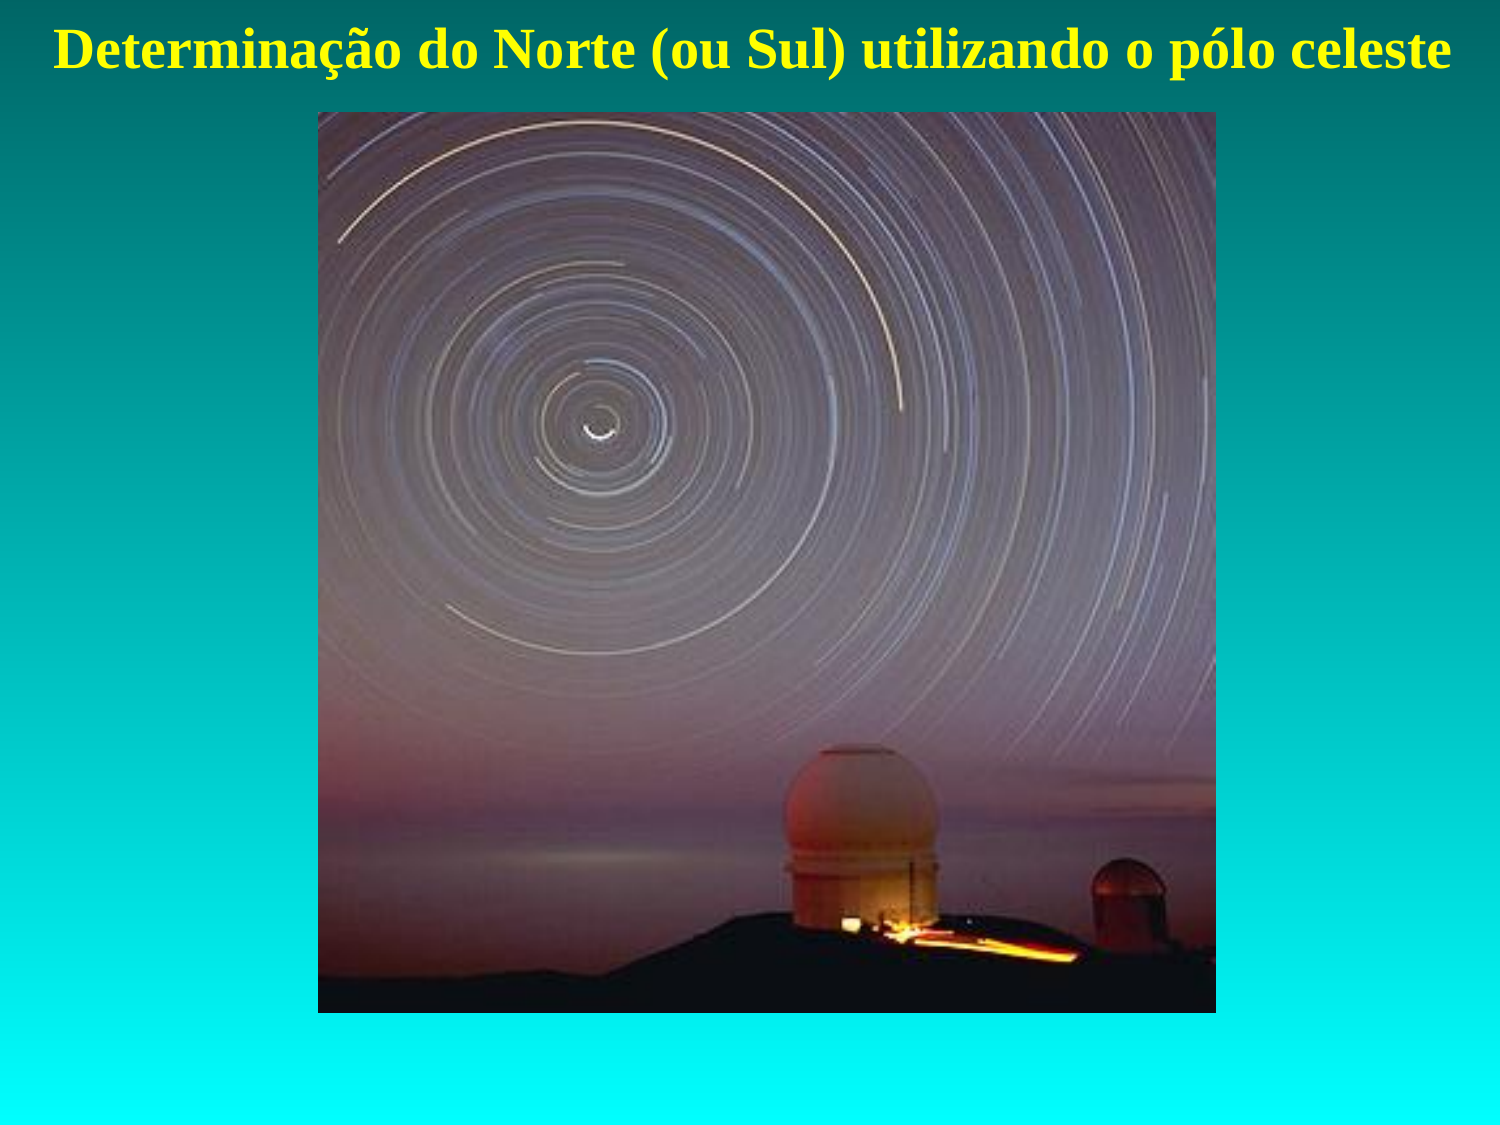

Determinação do Norte (ou Sul) utilizando o pólo celeste
#